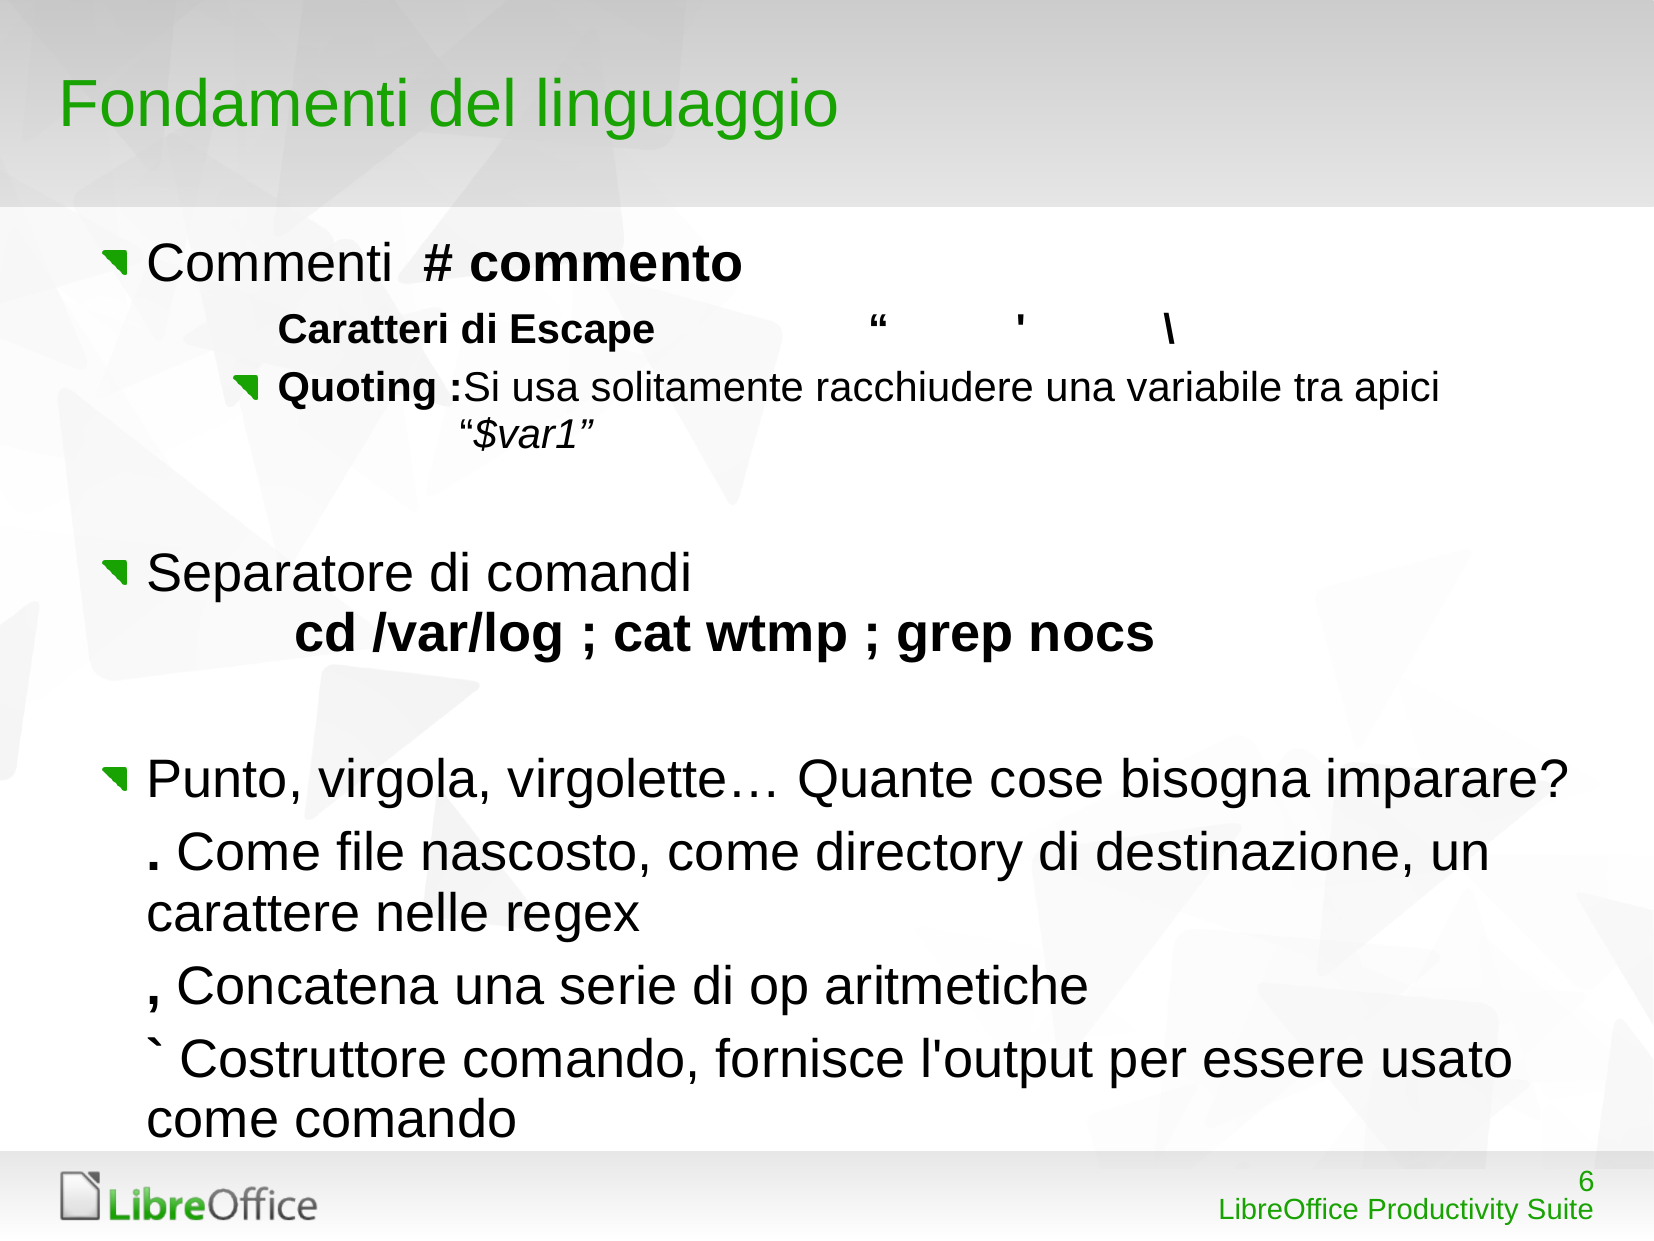

# Fondamenti del linguaggio
Commenti # commento
Caratteri di Escape 			“		'		\
Quoting :Si usa solitamente racchiudere una variabile tra apici
		 “$var1”
Separatore di comandi
		cd /var/log ; cat wtmp ; grep nocs
Punto, virgola, virgolette… Quante cose bisogna imparare?
. Come file nascosto, come directory di destinazione, un carattere nelle regex
, Concatena una serie di op aritmetiche
` Costruttore comando, fornisce l'output per essere usato come comando
6
LibreOffice Productivity Suite